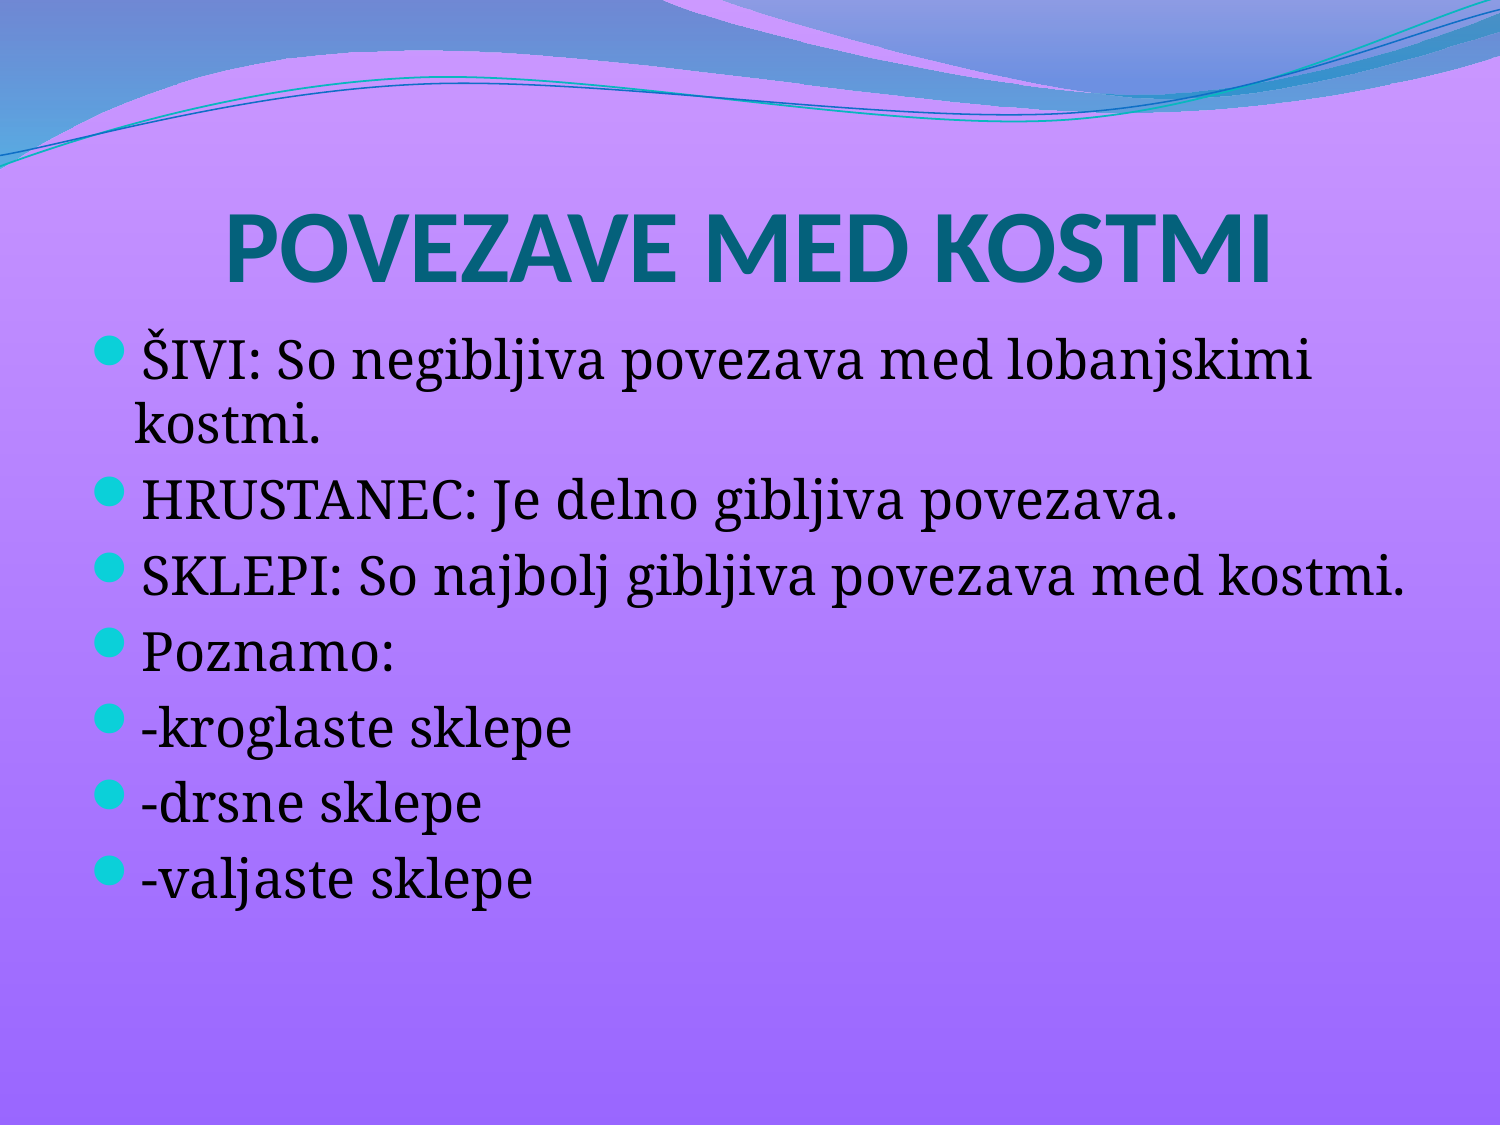

# POVEZAVE MED KOSTMI
ŠIVI: So negibljiva povezava med lobanjskimi kostmi.
HRUSTANEC: Je delno gibljiva povezava.
SKLEPI: So najbolj gibljiva povezava med kostmi.
Poznamo:
-kroglaste sklepe
-drsne sklepe
-valjaste sklepe